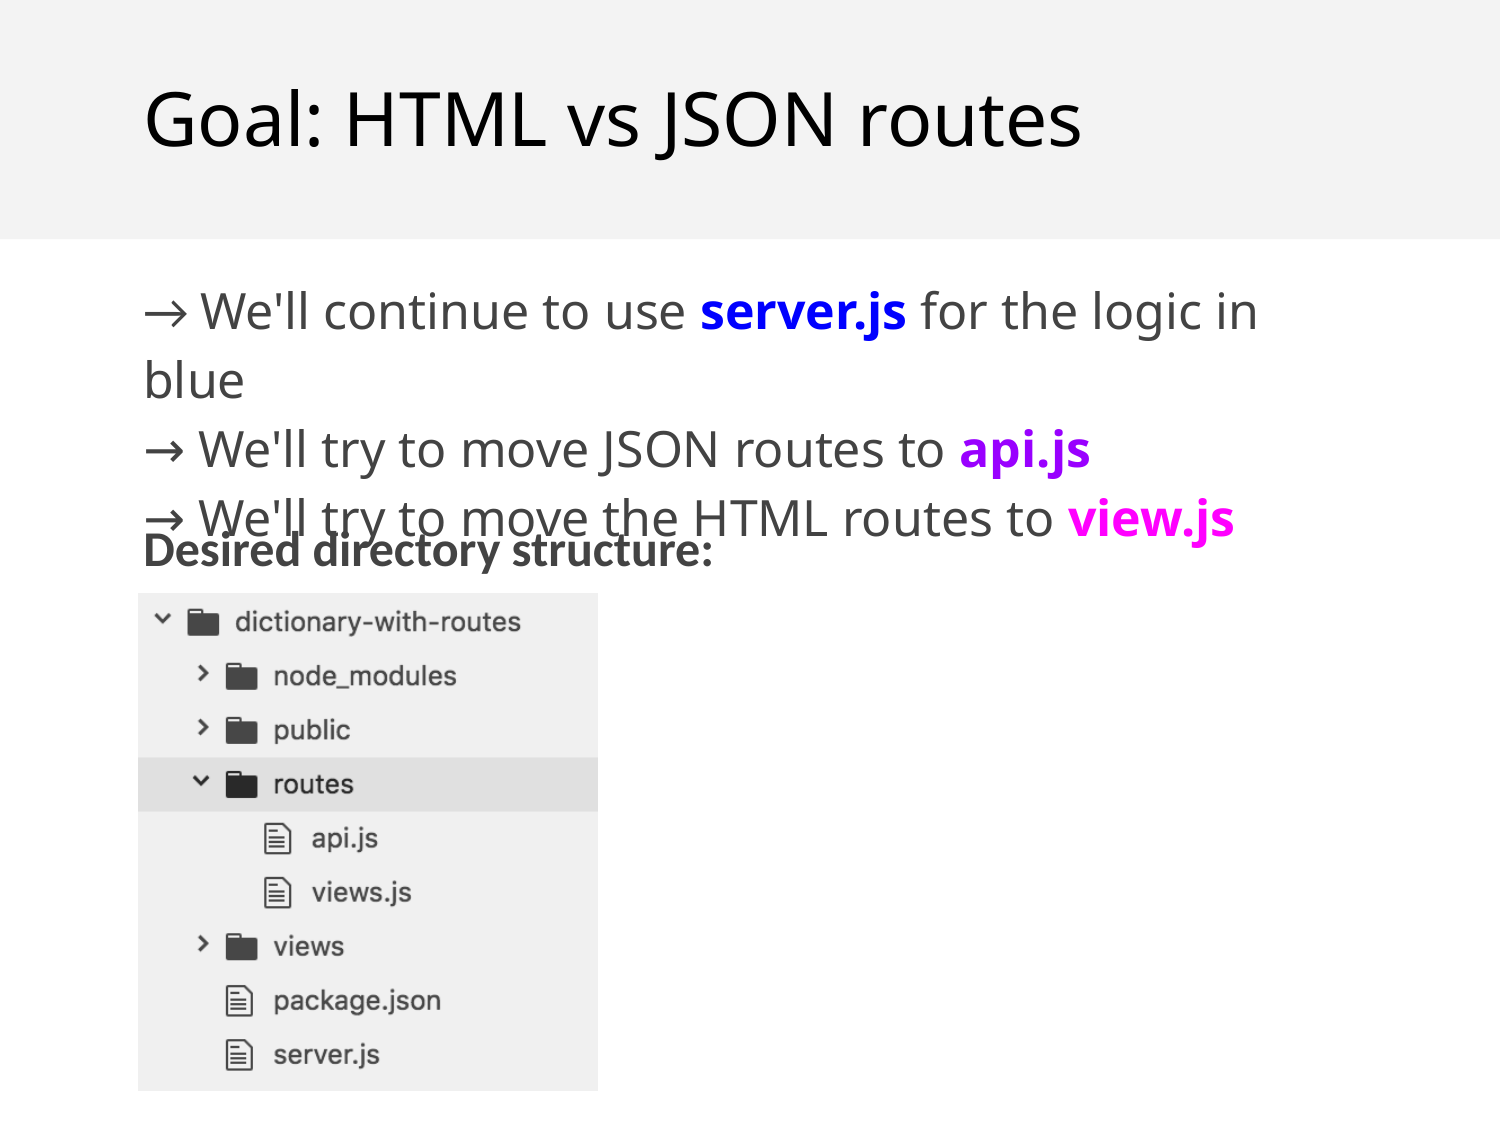

# Goal: HTML vs JSON routes
→ We'll continue to use server.js for the logic in blue
→ We'll try to move JSON routes to api.js
→ We'll try to move the HTML routes to view.js
Desired directory structure: